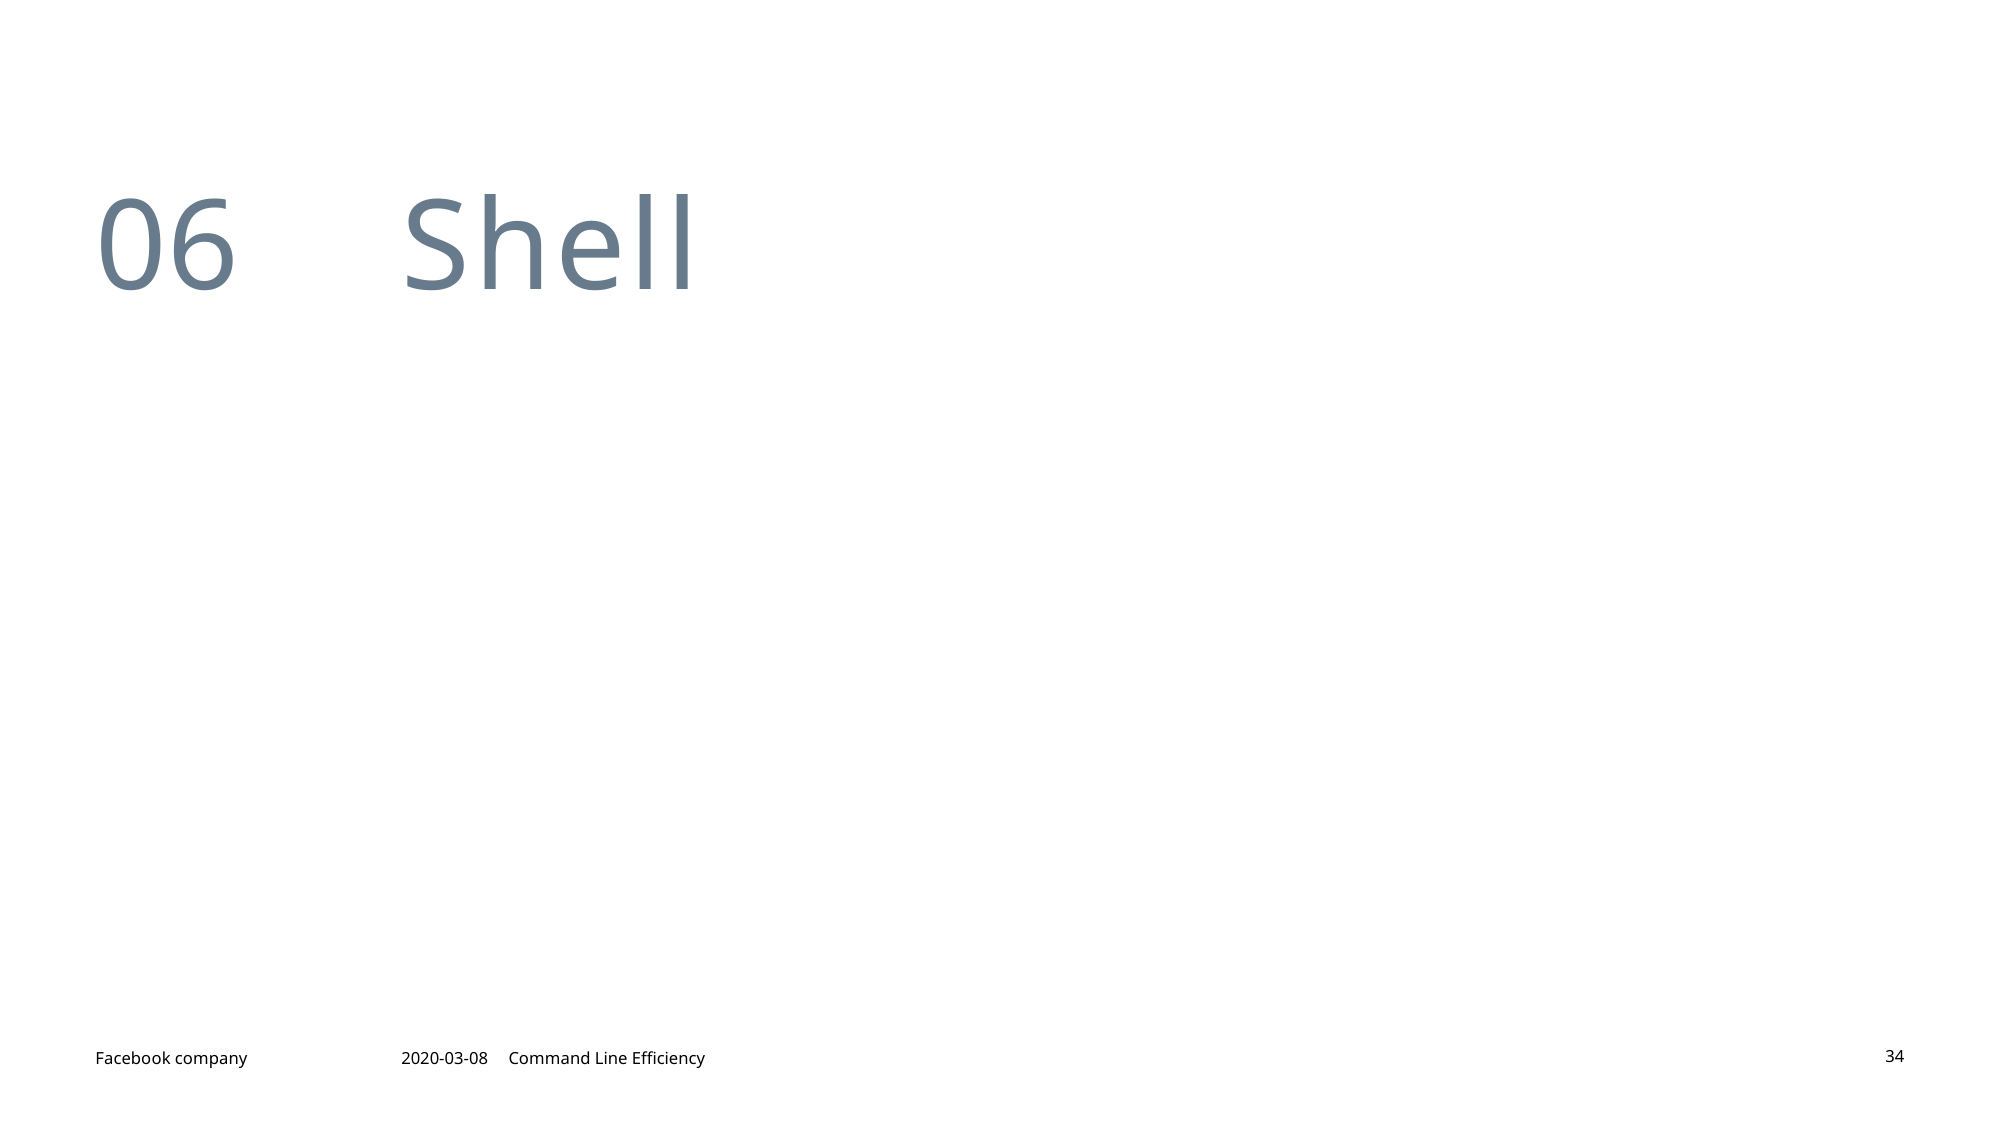

Shell
# 06
2020-03-08
Command Line Efficiency